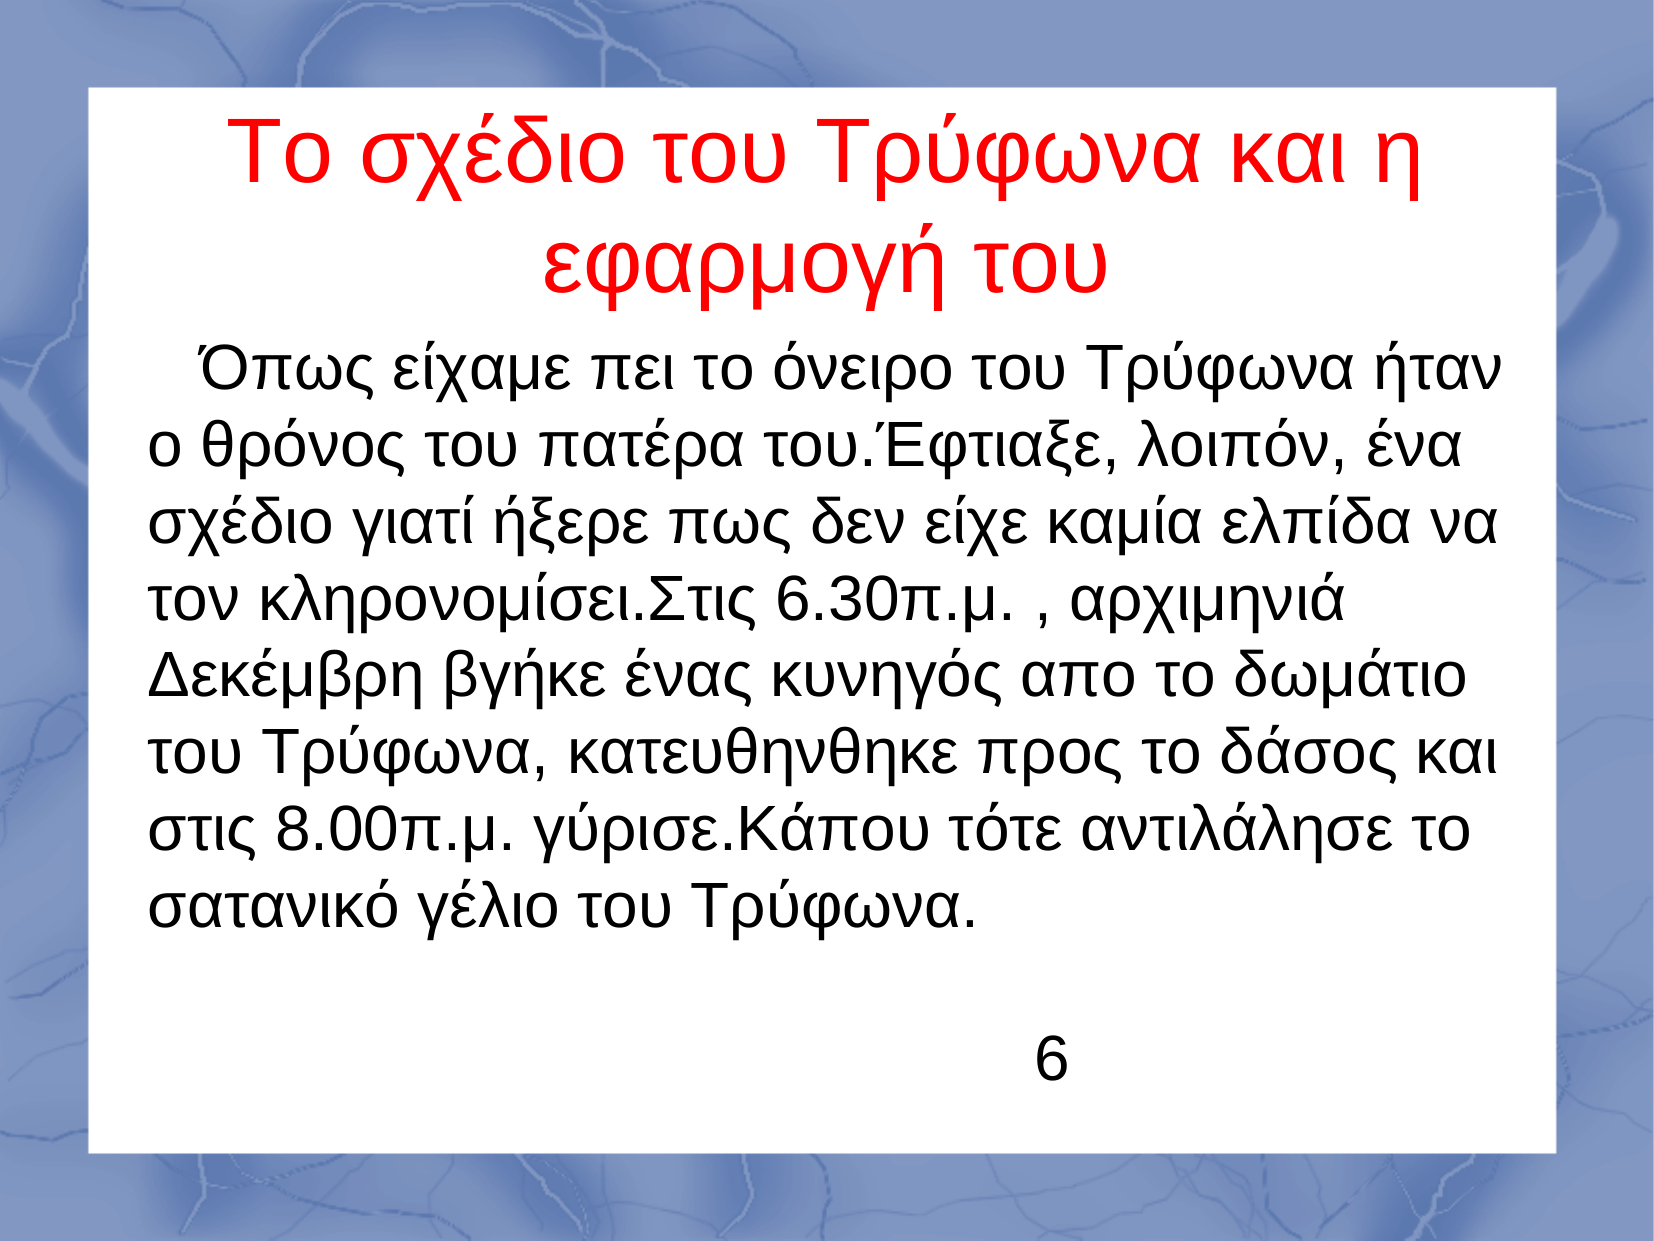

# Το σχέδιο του Τρύφωνα και η εφαρμογή του
 Όπως είχαμε πει το όνειρο του Τρύφωνα ήταν ο θρόνος του πατέρα του.Έφτιαξε, λοιπόν, ένα σχέδιο γιατί ήξερε πως δεν είχε καμία ελπίδα να τον κληρονομίσει.Στις 6.30π.μ. , αρχιμηνιά Δεκέμβρη βγήκε ένας κυνηγός απο το δωμάτιο του Τρύφωνα, κατευθηνθηκε προς το δάσος και στις 8.00π.μ. γύρισε.Κάπου τότε αντιλάλησε το σατανικό γέλιο του Τρύφωνα. 6